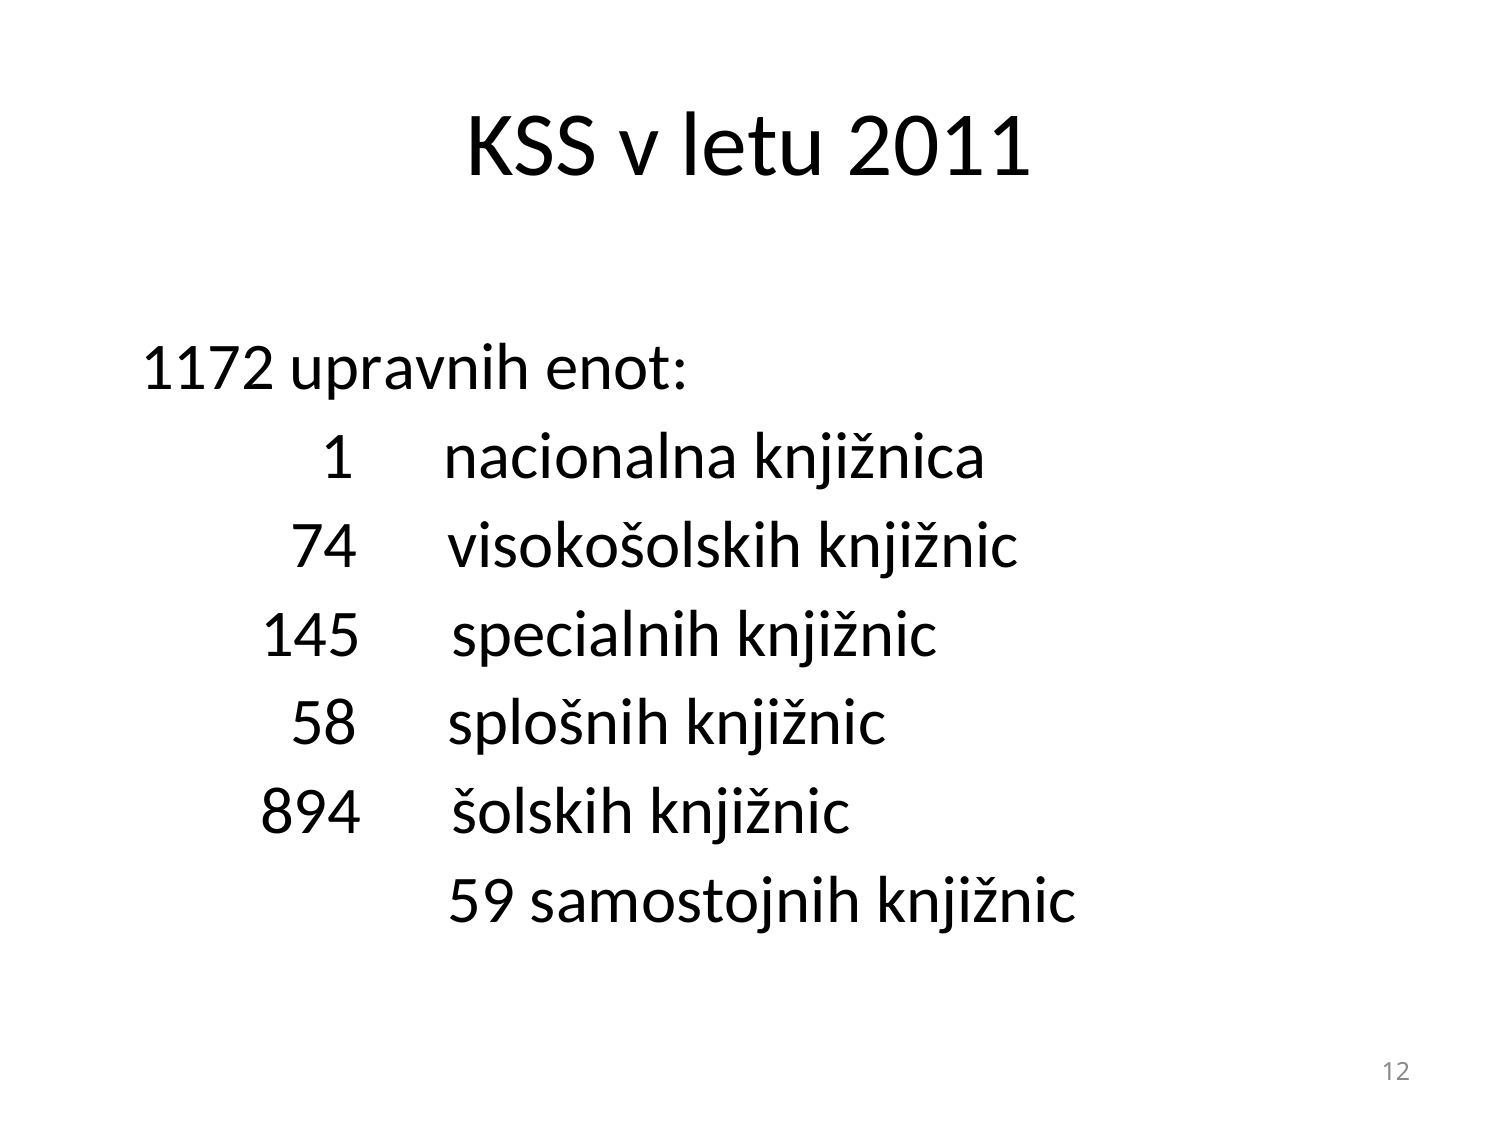

# KSS v letu 2011
1172 upravnih enot:
 1 nacionalna knjižnica
 74 visokošolskih knjižnic
 145 specialnih knjižnic
 58 splošnih knjižnic
 894 šolskih knjižnic
59 samostojnih knjižnic